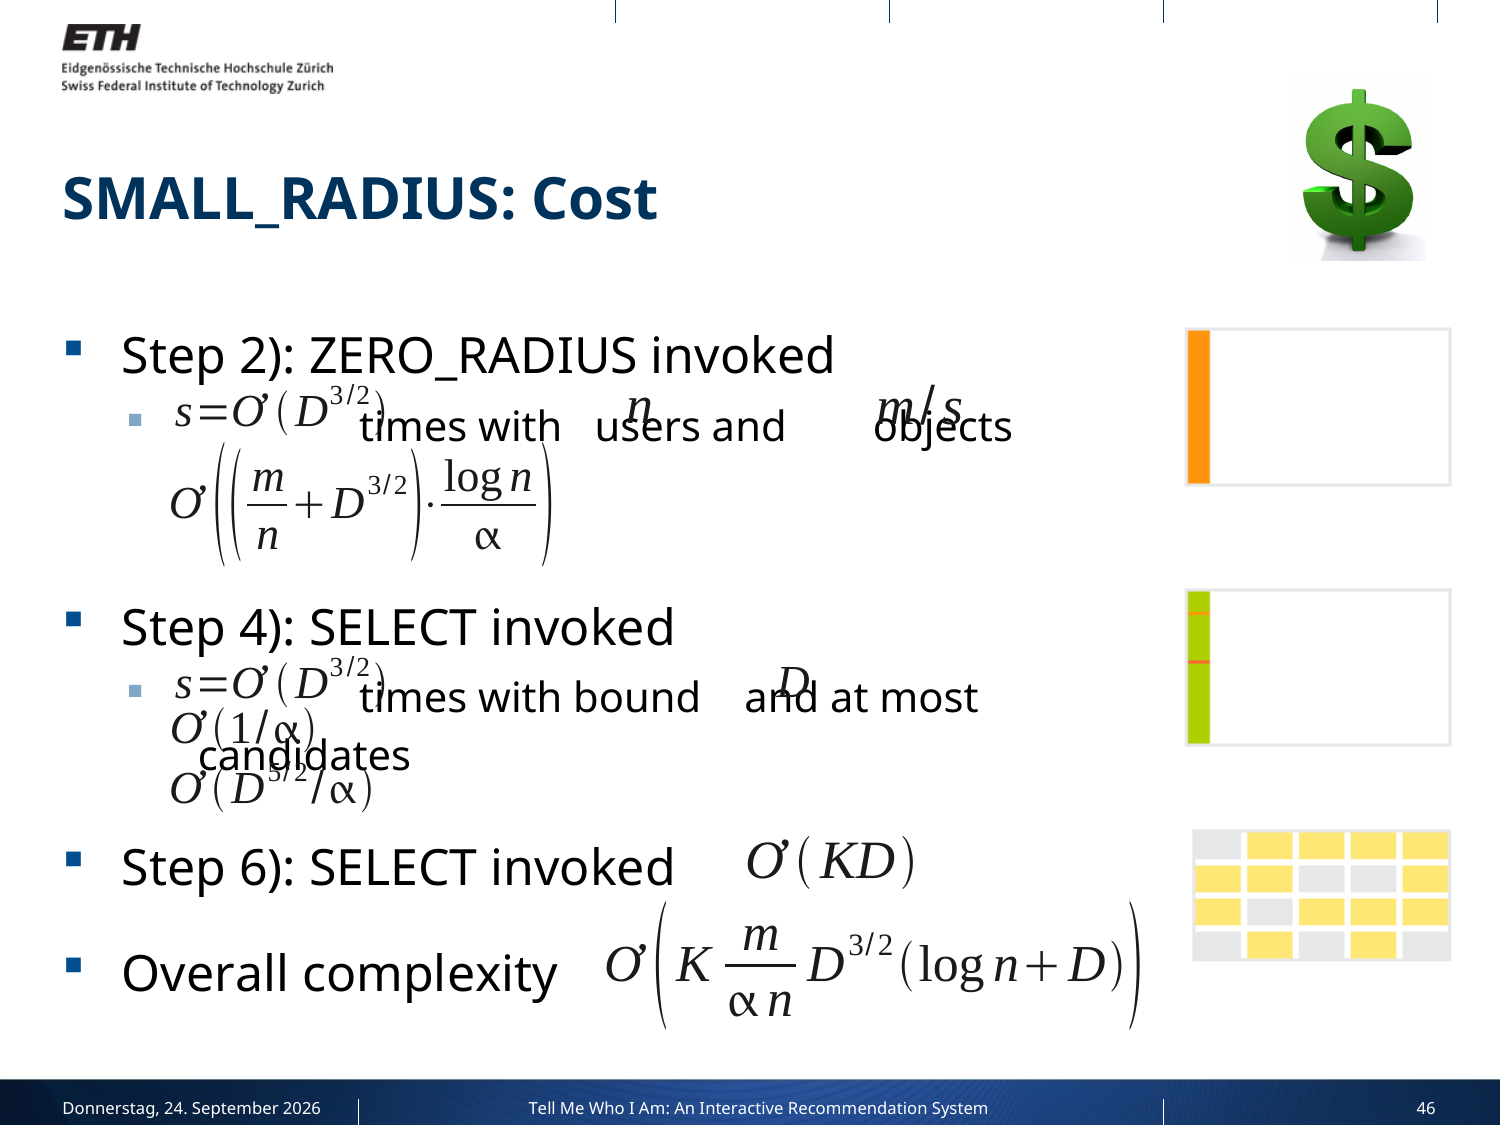

SMALL_RADIUS: Cost
Step 2): ZERO_RADIUS invoked
 times with users and objects
# Step 4): SELECT invoked
 times with bound and at most candidates
Step 6): SELECT invoked
Overall complexity
46